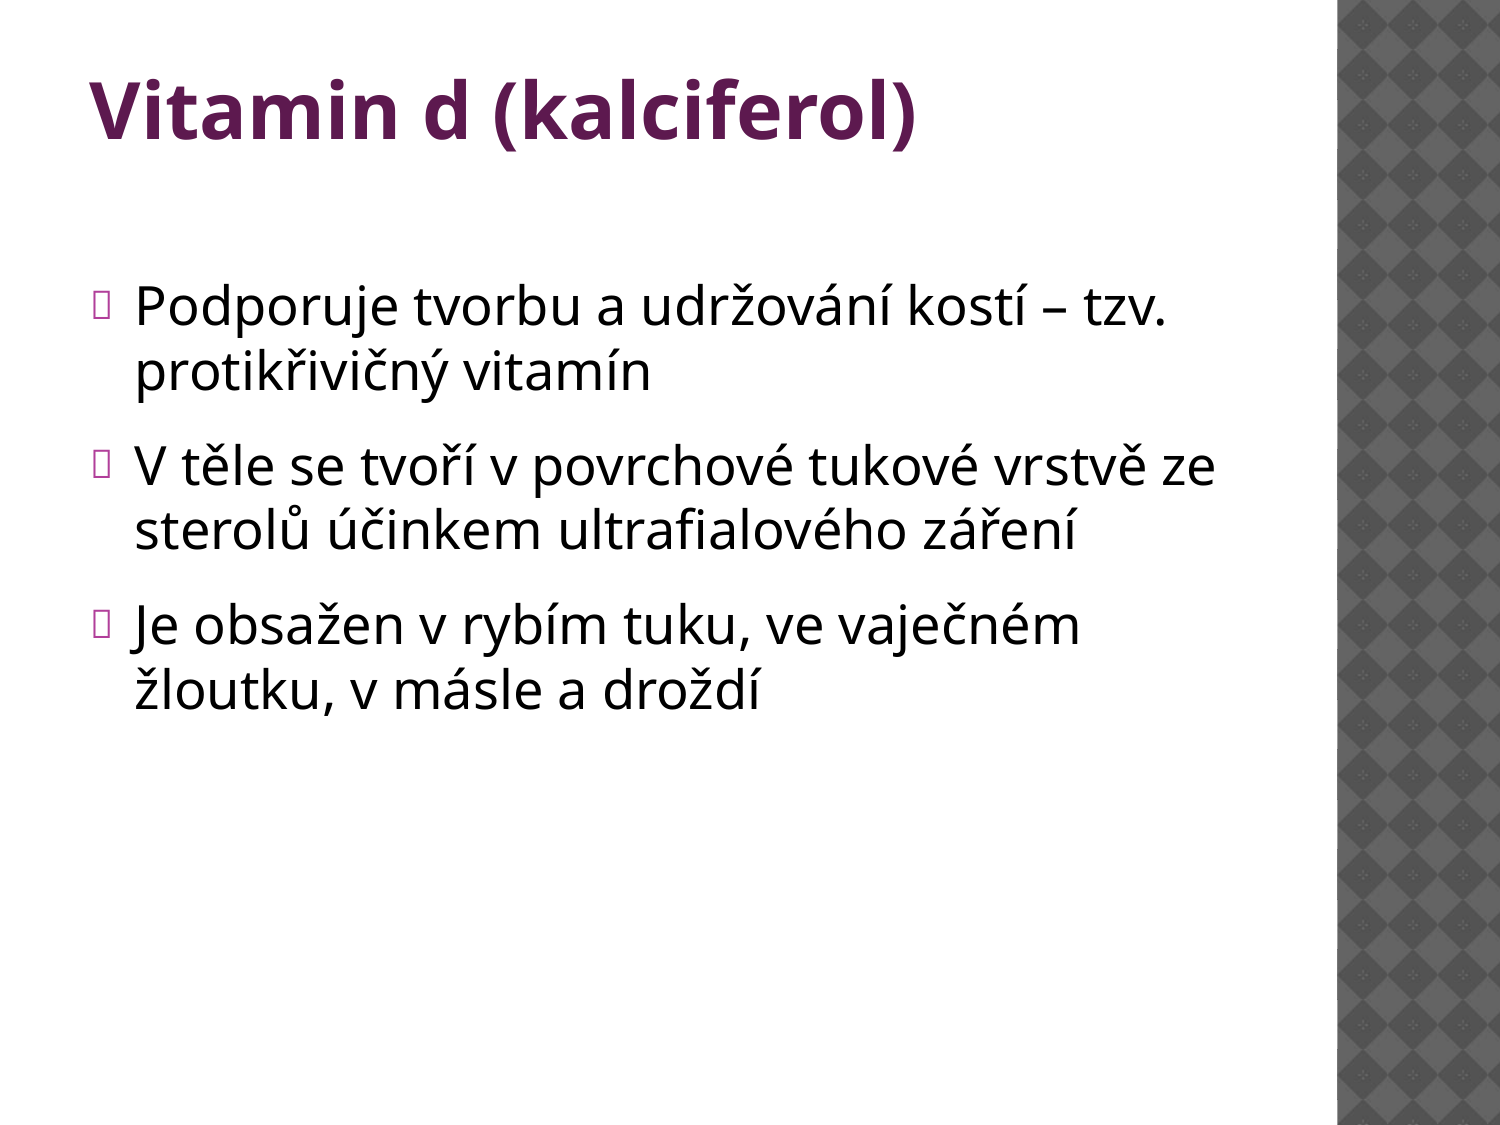

# Vitamin d (kalciferol)
Podporuje tvorbu a udržování kostí – tzv. protikřivičný vitamín
V těle se tvoří v povrchové tukové vrstvě ze sterolů účinkem ultrafialového záření
Je obsažen v rybím tuku, ve vaječném žloutku, v másle a droždí